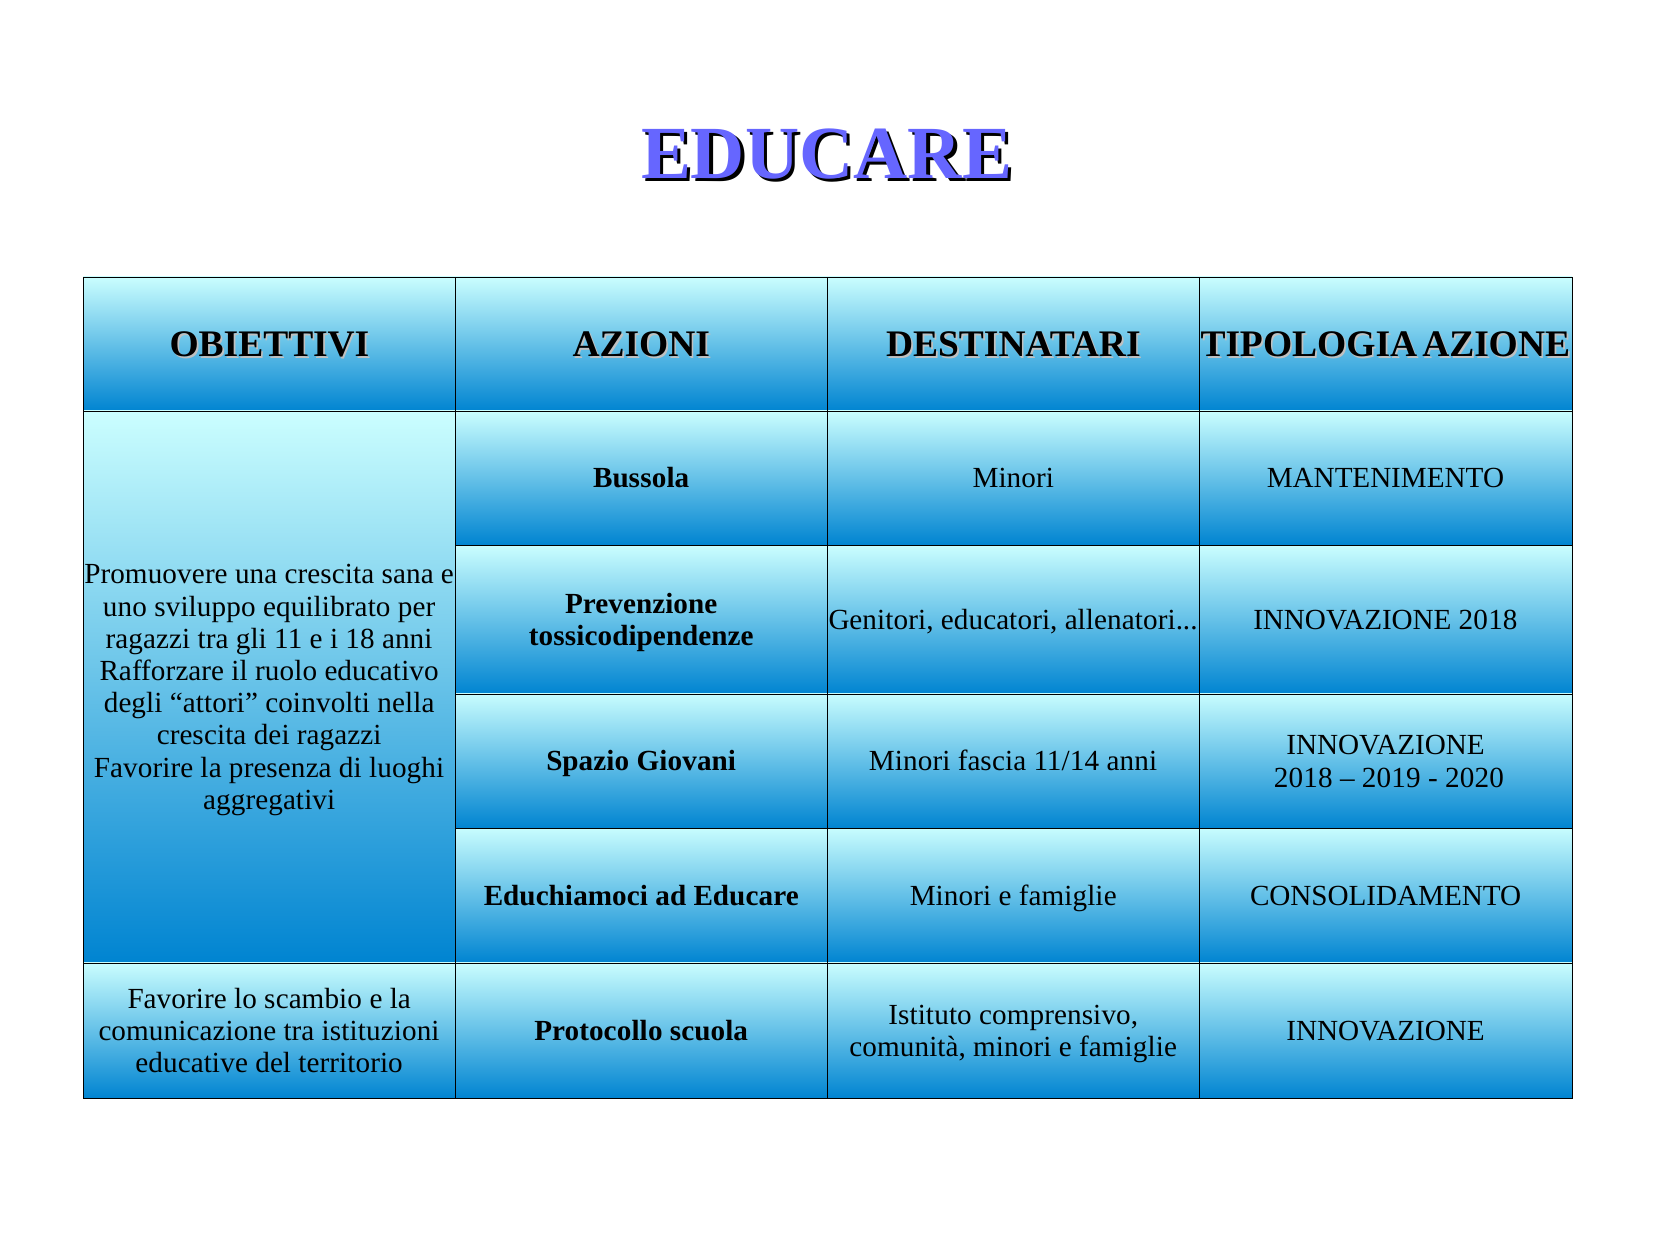

# EDUCARE
| OBIETTIVI | AZIONI | DESTINATARI | TIPOLOGIA AZIONE |
| --- | --- | --- | --- |
| Promuovere una crescita sana e uno sviluppo equilibrato per ragazzi tra gli 11 e i 18 anni Rafforzare il ruolo educativo degli “attori” coinvolti nella crescita dei ragazzi Favorire la presenza di luoghi aggregativi | Bussola | Minori | MANTENIMENTO |
| | Prevenzione tossicodipendenze | Genitori, educatori, allenatori... | INNOVAZIONE 2018 |
| | Spazio Giovani | Minori fascia 11/14 anni | INNOVAZIONE 2018 – 2019 - 2020 |
| | Educhiamoci ad Educare | Minori e famiglie | CONSOLIDAMENTO |
| Favorire lo scambio e la comunicazione tra istituzioni educative del territorio | Protocollo scuola | Istituto comprensivo, comunità, minori e famiglie | INNOVAZIONE |